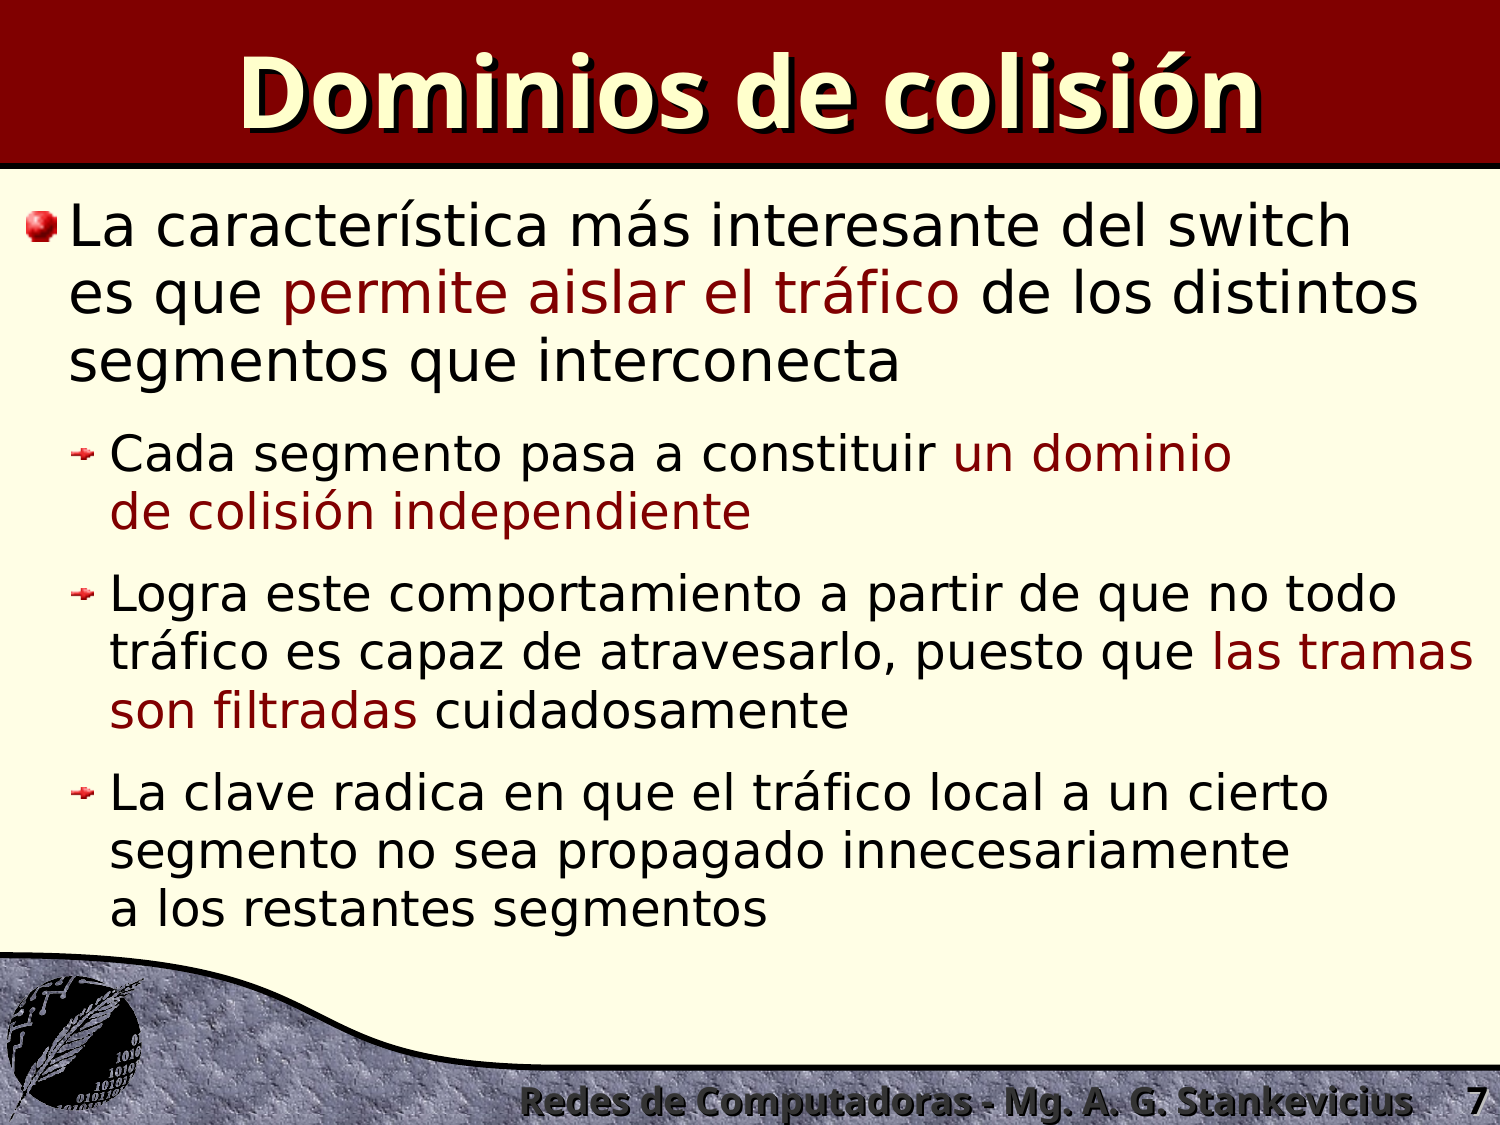

# Dominios de colisión
La característica más interesante del switch
es que permite aislar el tráfico de los distintos segmentos que interconecta
Cada segmento pasa a constituir un dominio
de colisión independiente
Logra este comportamiento a partir de que no todo
tráfico es capaz de atravesarlo, puesto que las tramas son filtradas cuidadosamente
La clave radica en que el tráfico local a un cierto segmento no sea propagado innecesariamente
a los restantes segmentos
7